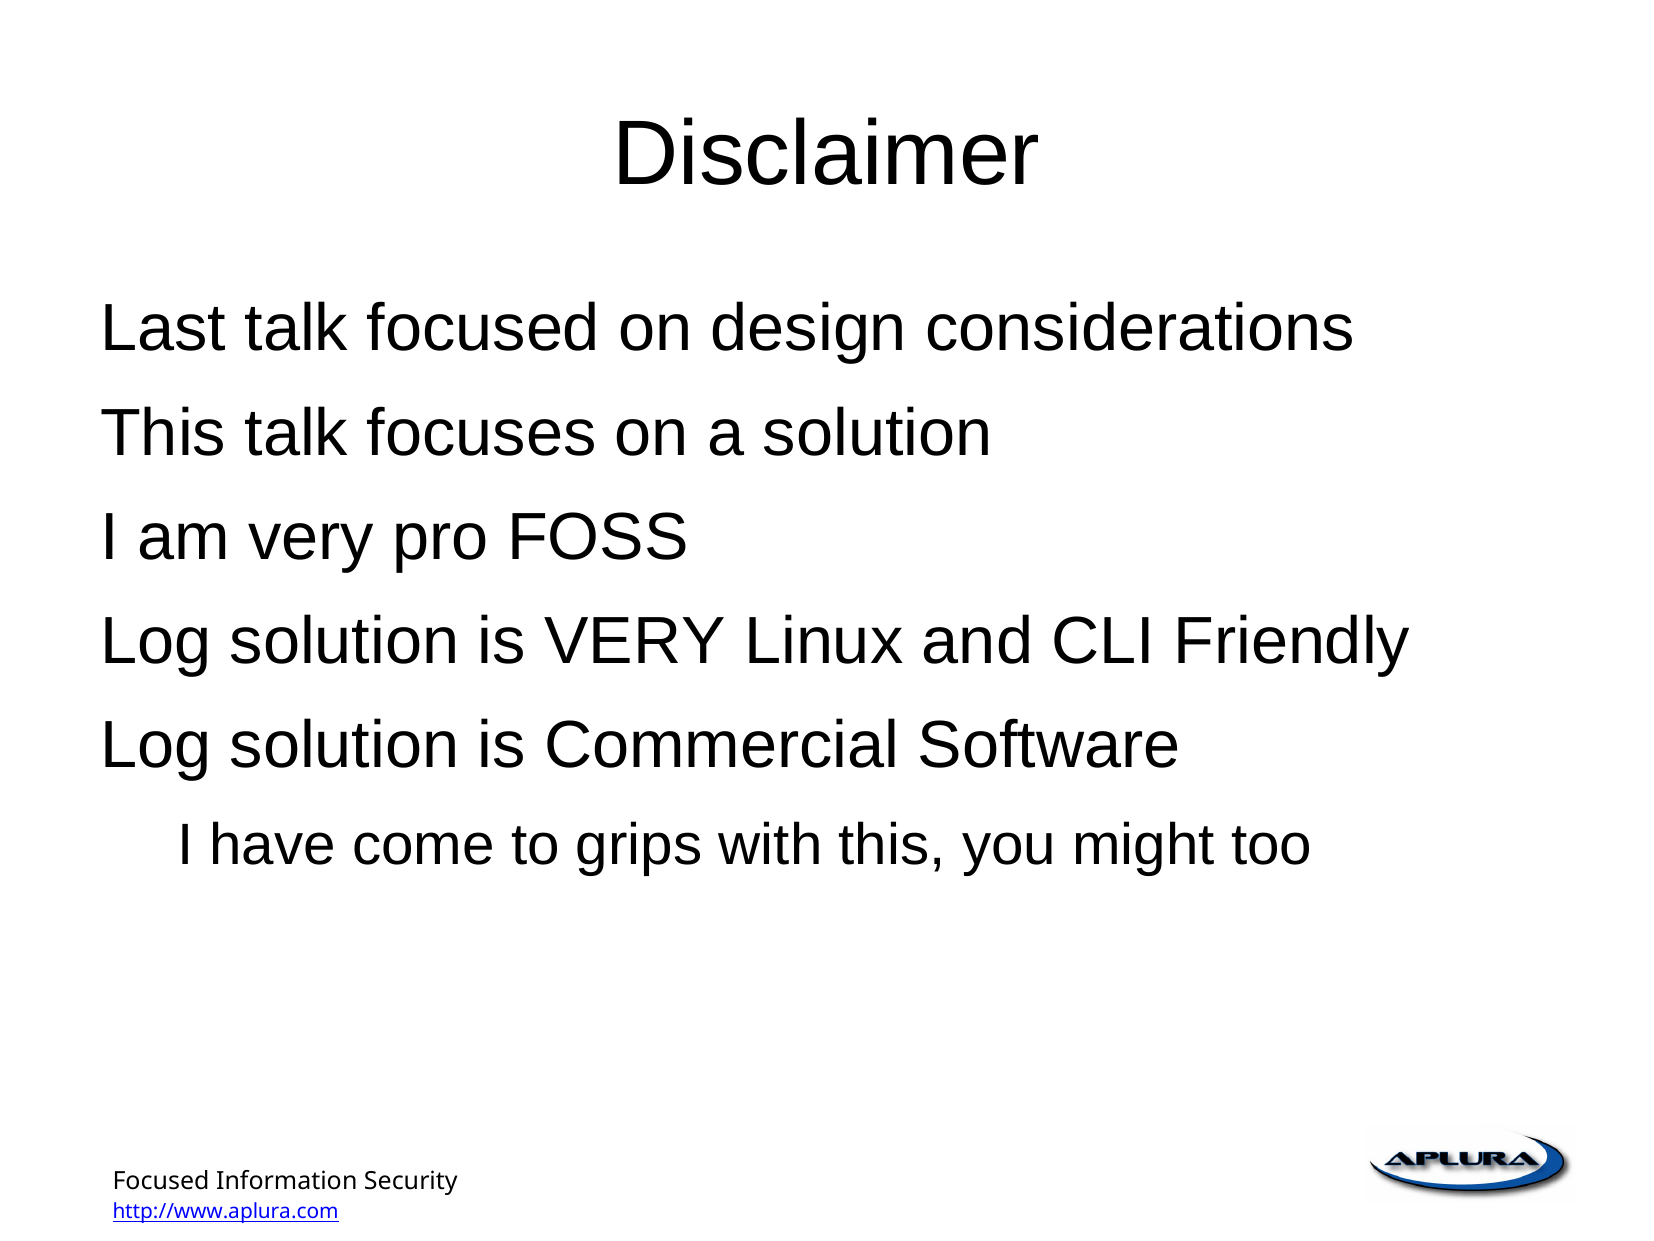

# Disclaimer
Last talk focused on design considerations
This talk focuses on a solution
I am very pro FOSS
Log solution is VERY Linux and CLI Friendly
Log solution is Commercial Software
I have come to grips with this, you might too